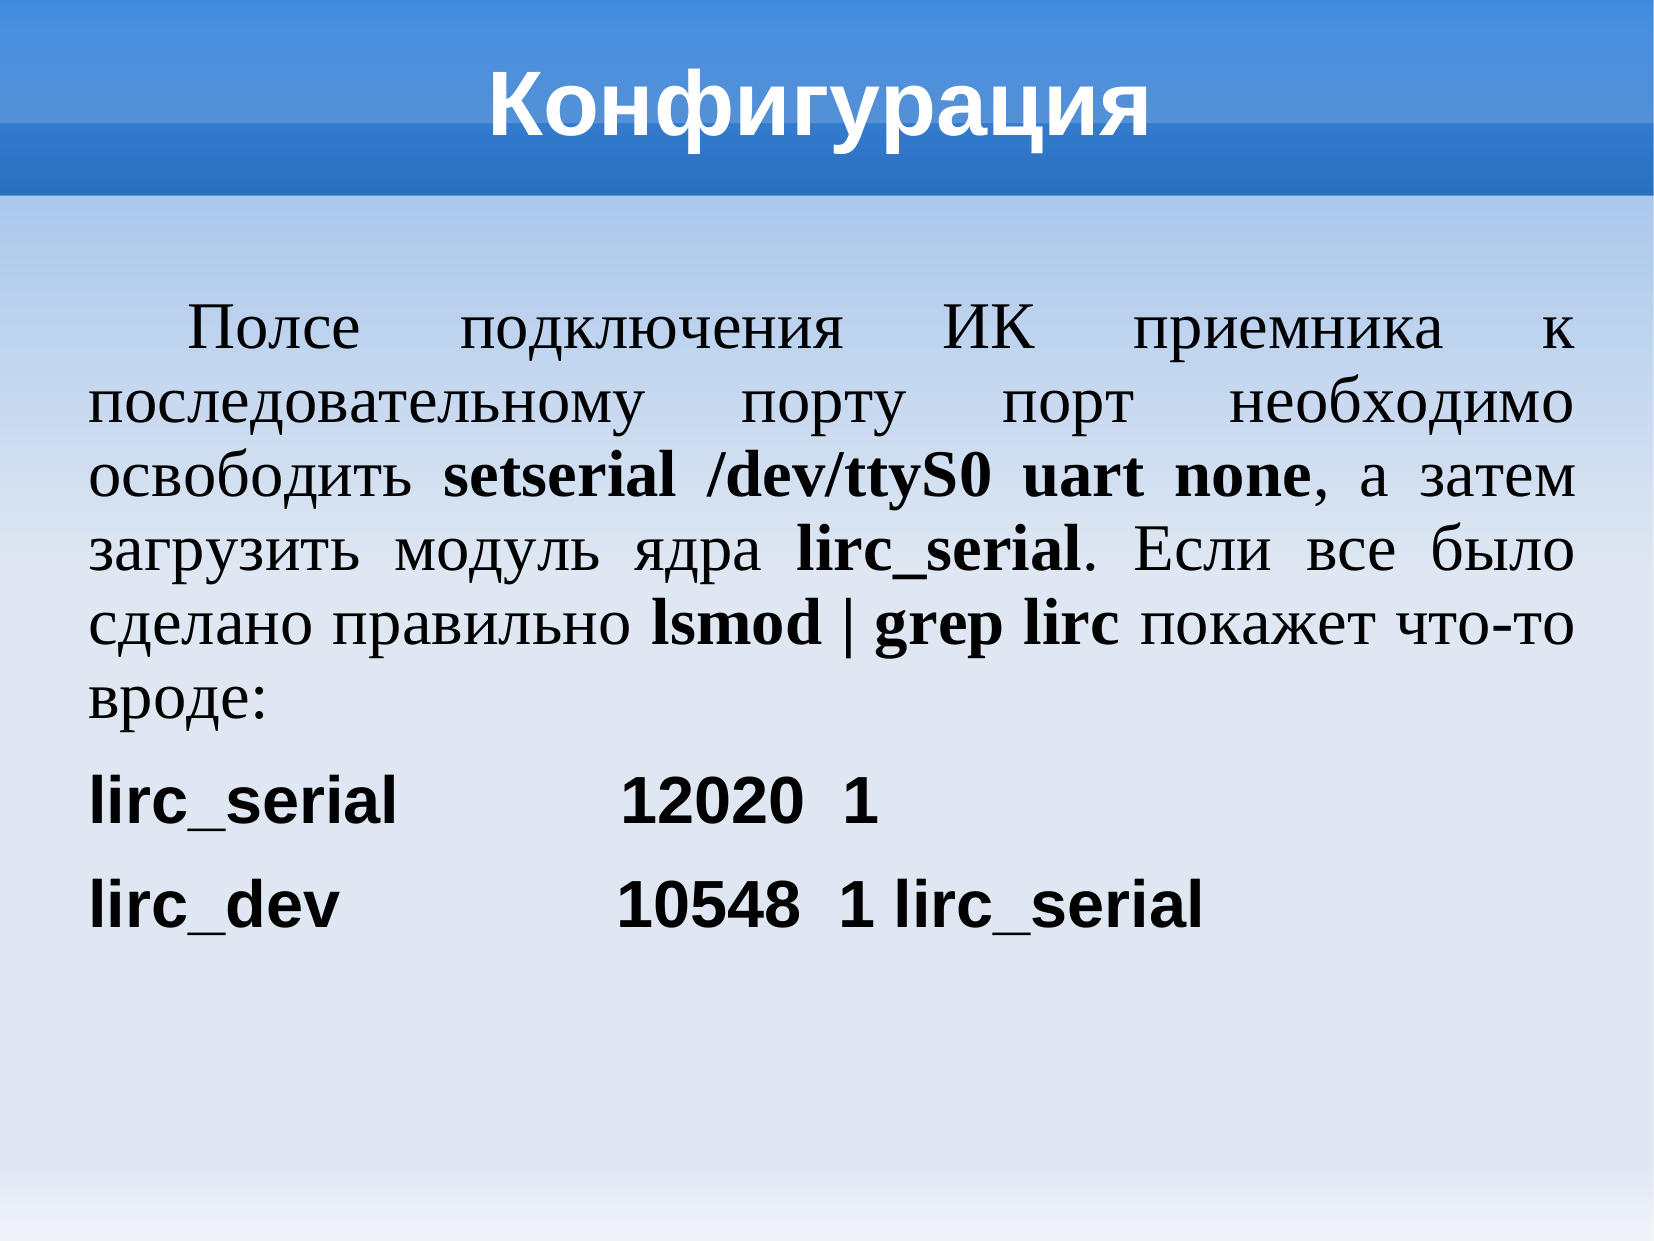

# Конфигурация
 Полсе подключения ИК приемника к последовательному порту порт необходимо освободить setserial /dev/ttyS0 uart none, а затем загрузить модуль ядра lirc_serial. Если все было сделано правильно lsmod | grep lirc покажет что-то вроде:
lirc_serial 12020 1
lirc_dev 10548 1 lirc_serial